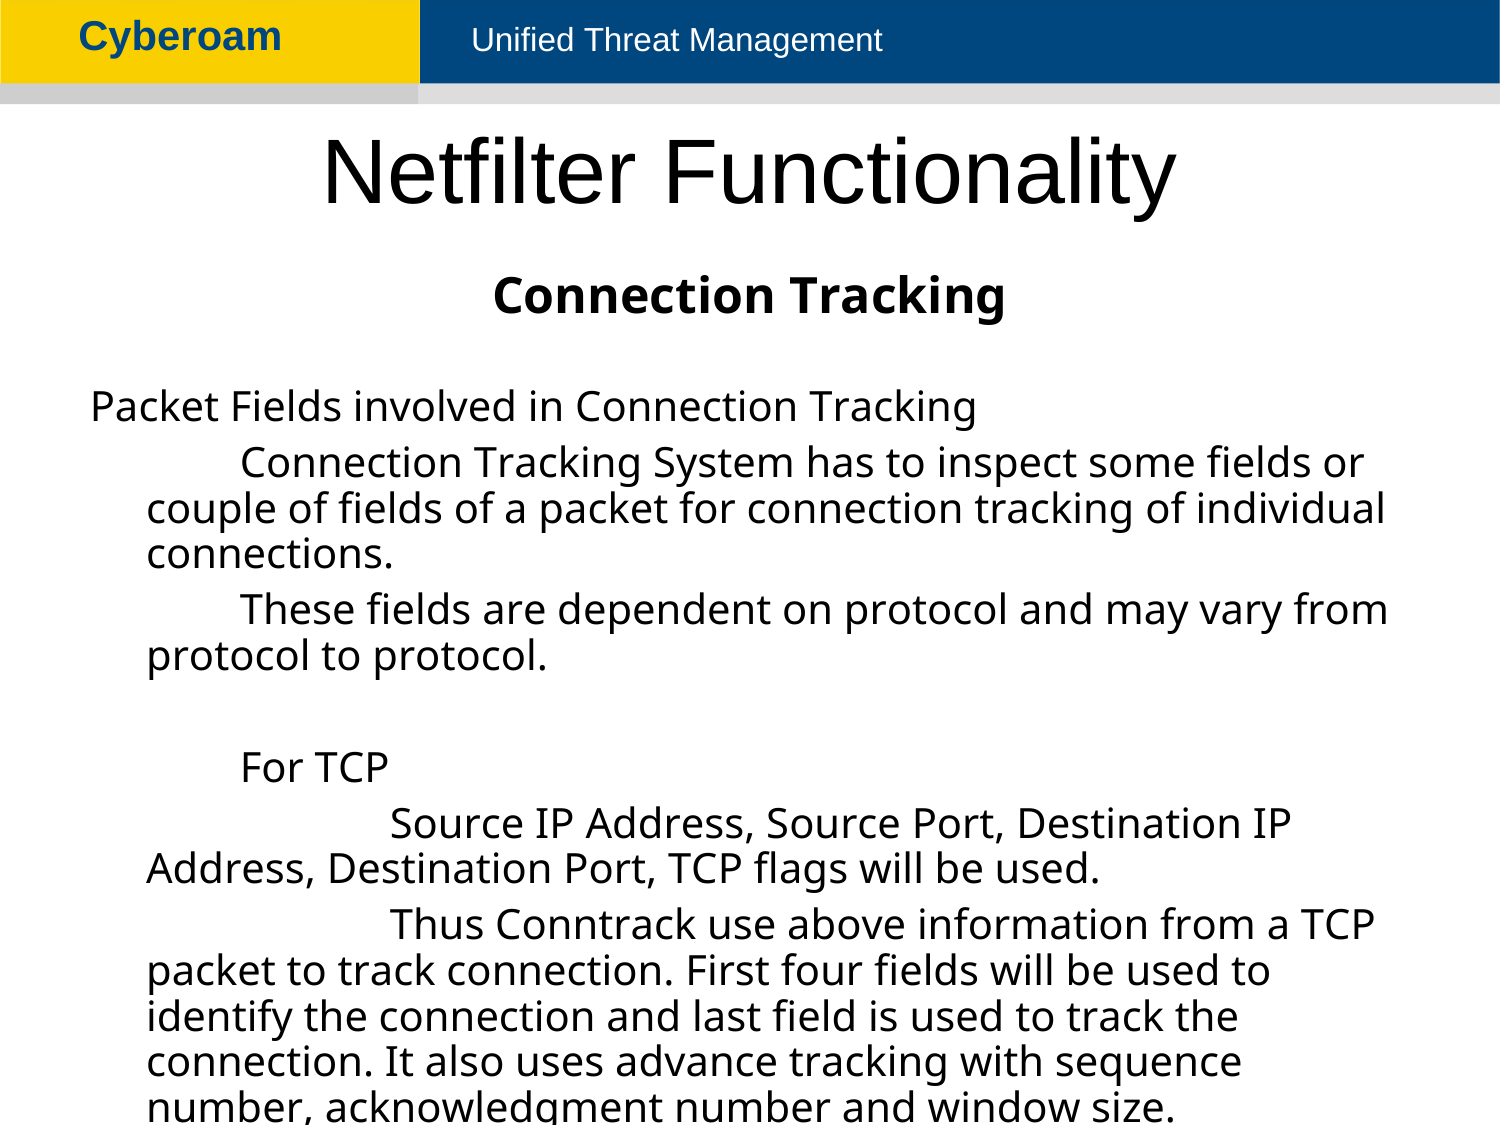

# Netfilter Functionality
Connection Tracking
Packet Fields involved in Connection Tracking
		Connection Tracking System has to inspect some fields or couple of fields of a packet for connection tracking of individual connections.
		These fields are dependent on protocol and may vary from protocol to protocol.
		For TCP
			Source IP Address, Source Port, Destination IP Address, Destination Port, TCP flags will be used.
			Thus Conntrack use above information from a TCP packet to track connection. First four fields will be used to identify the connection and last field is used to track the connection. It also uses advance tracking with sequence number, acknowledgment number and window size.